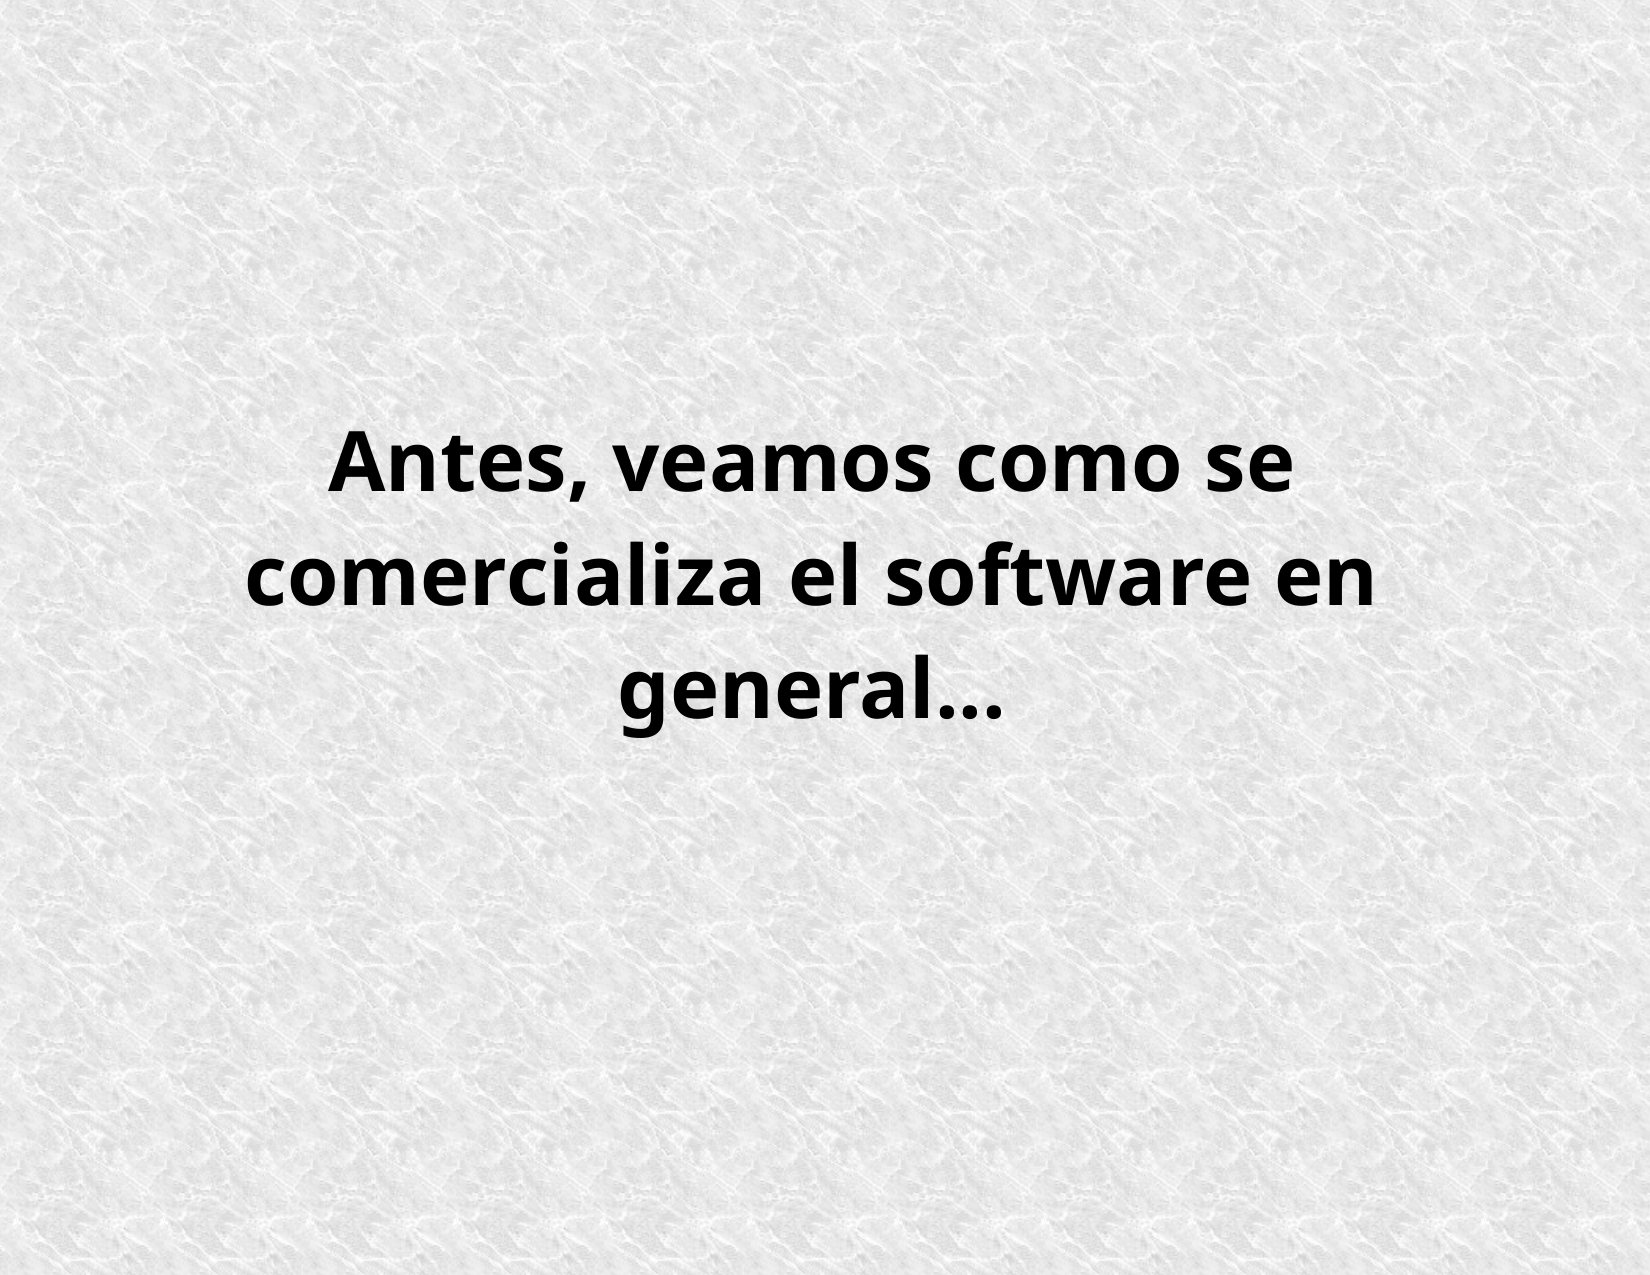

Antes, veamos como se comercializa el software en general...